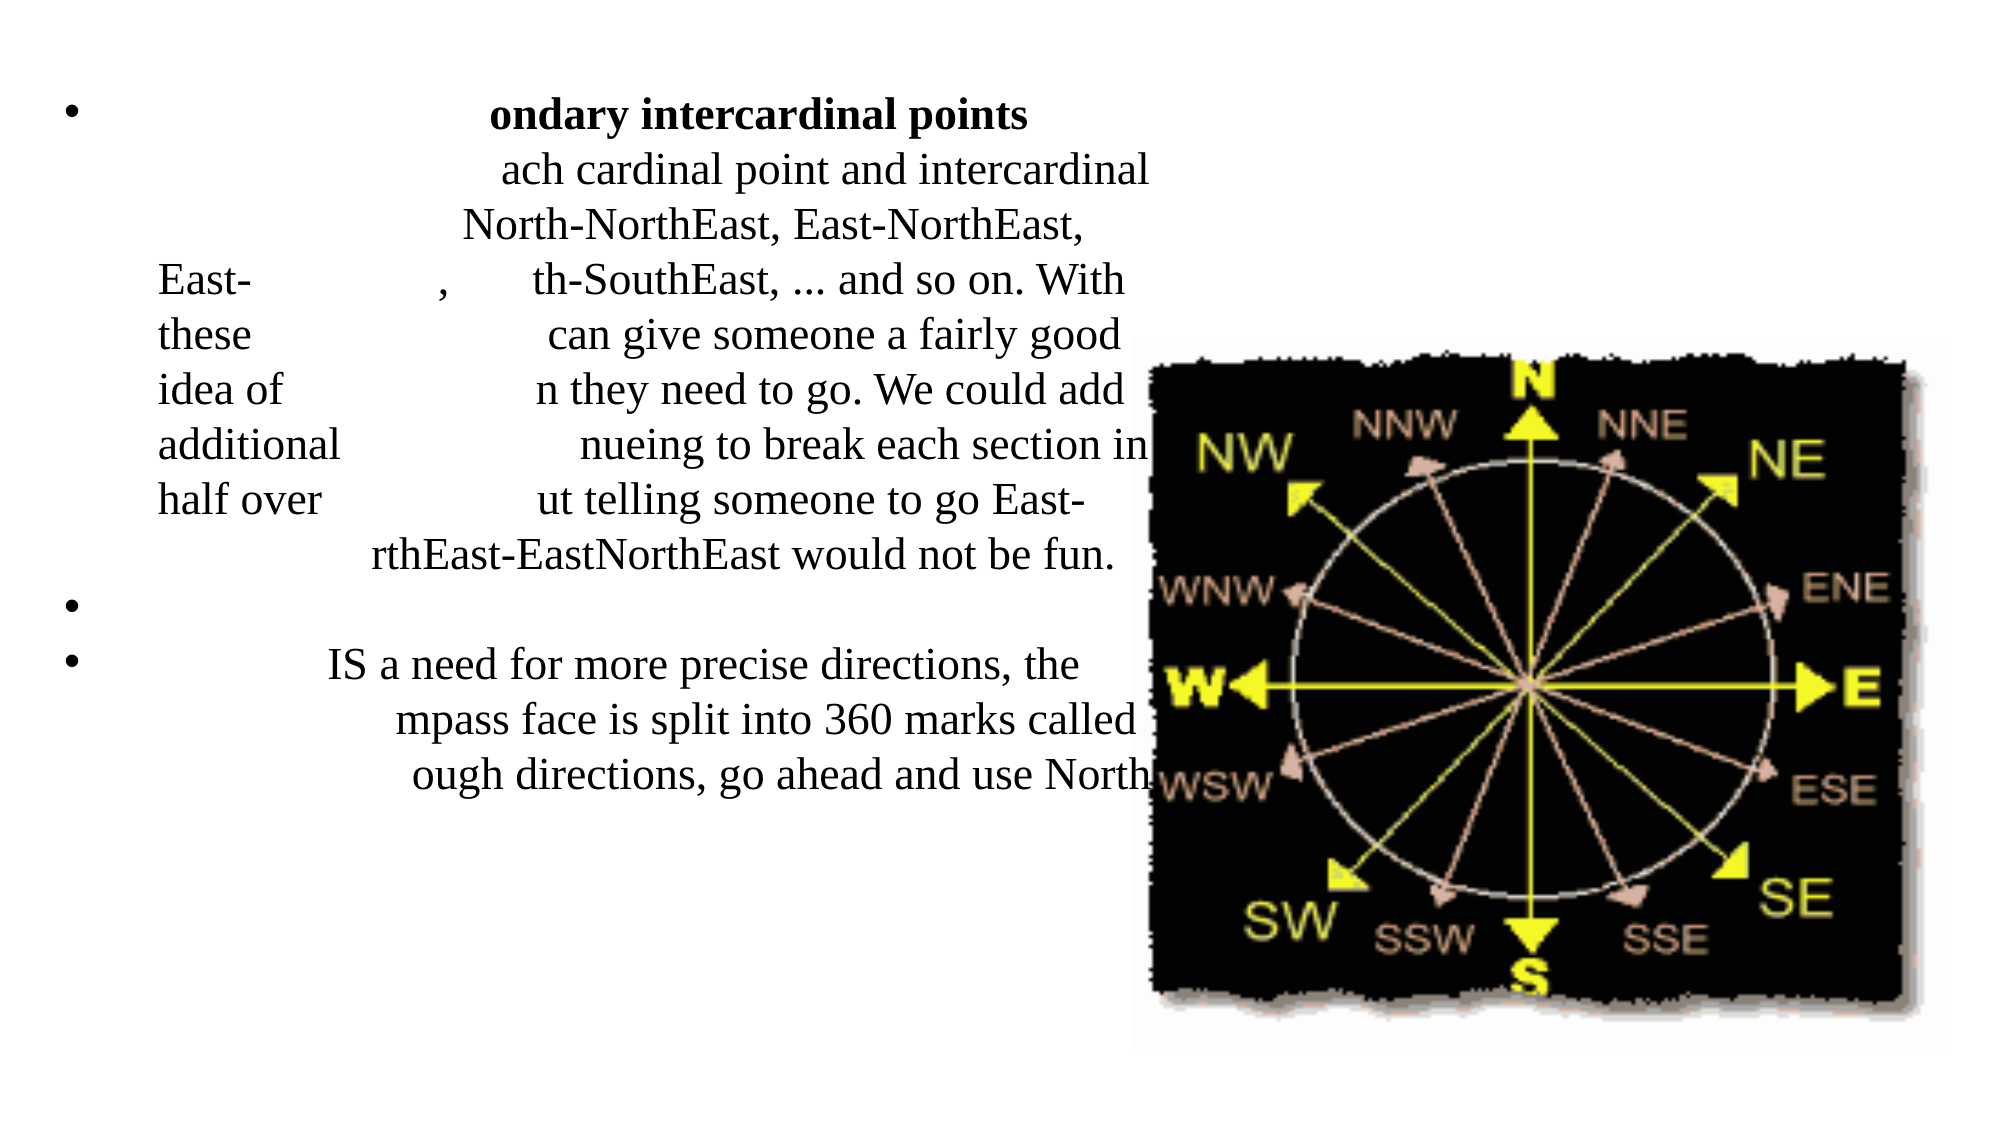

Finally, there are secondary intercardinal points halfway between each cardinal point and intercardinal point. These are North-NorthEast, East-NorthEast, East-SouthEast, South-SouthEast, ... and so on. With these directions, you can give someone a fairly good idea of what direction they need to go. We could add additional points, continueing to break each section in half over and over, but telling someone to go East-EastEastNorthEast-EastNorthEast would not be fun.
Since there IS a need for more precise directions, the circle of a compass face is split into 360 marks called degrees. For rough directions, go ahead and use North or NorthWest